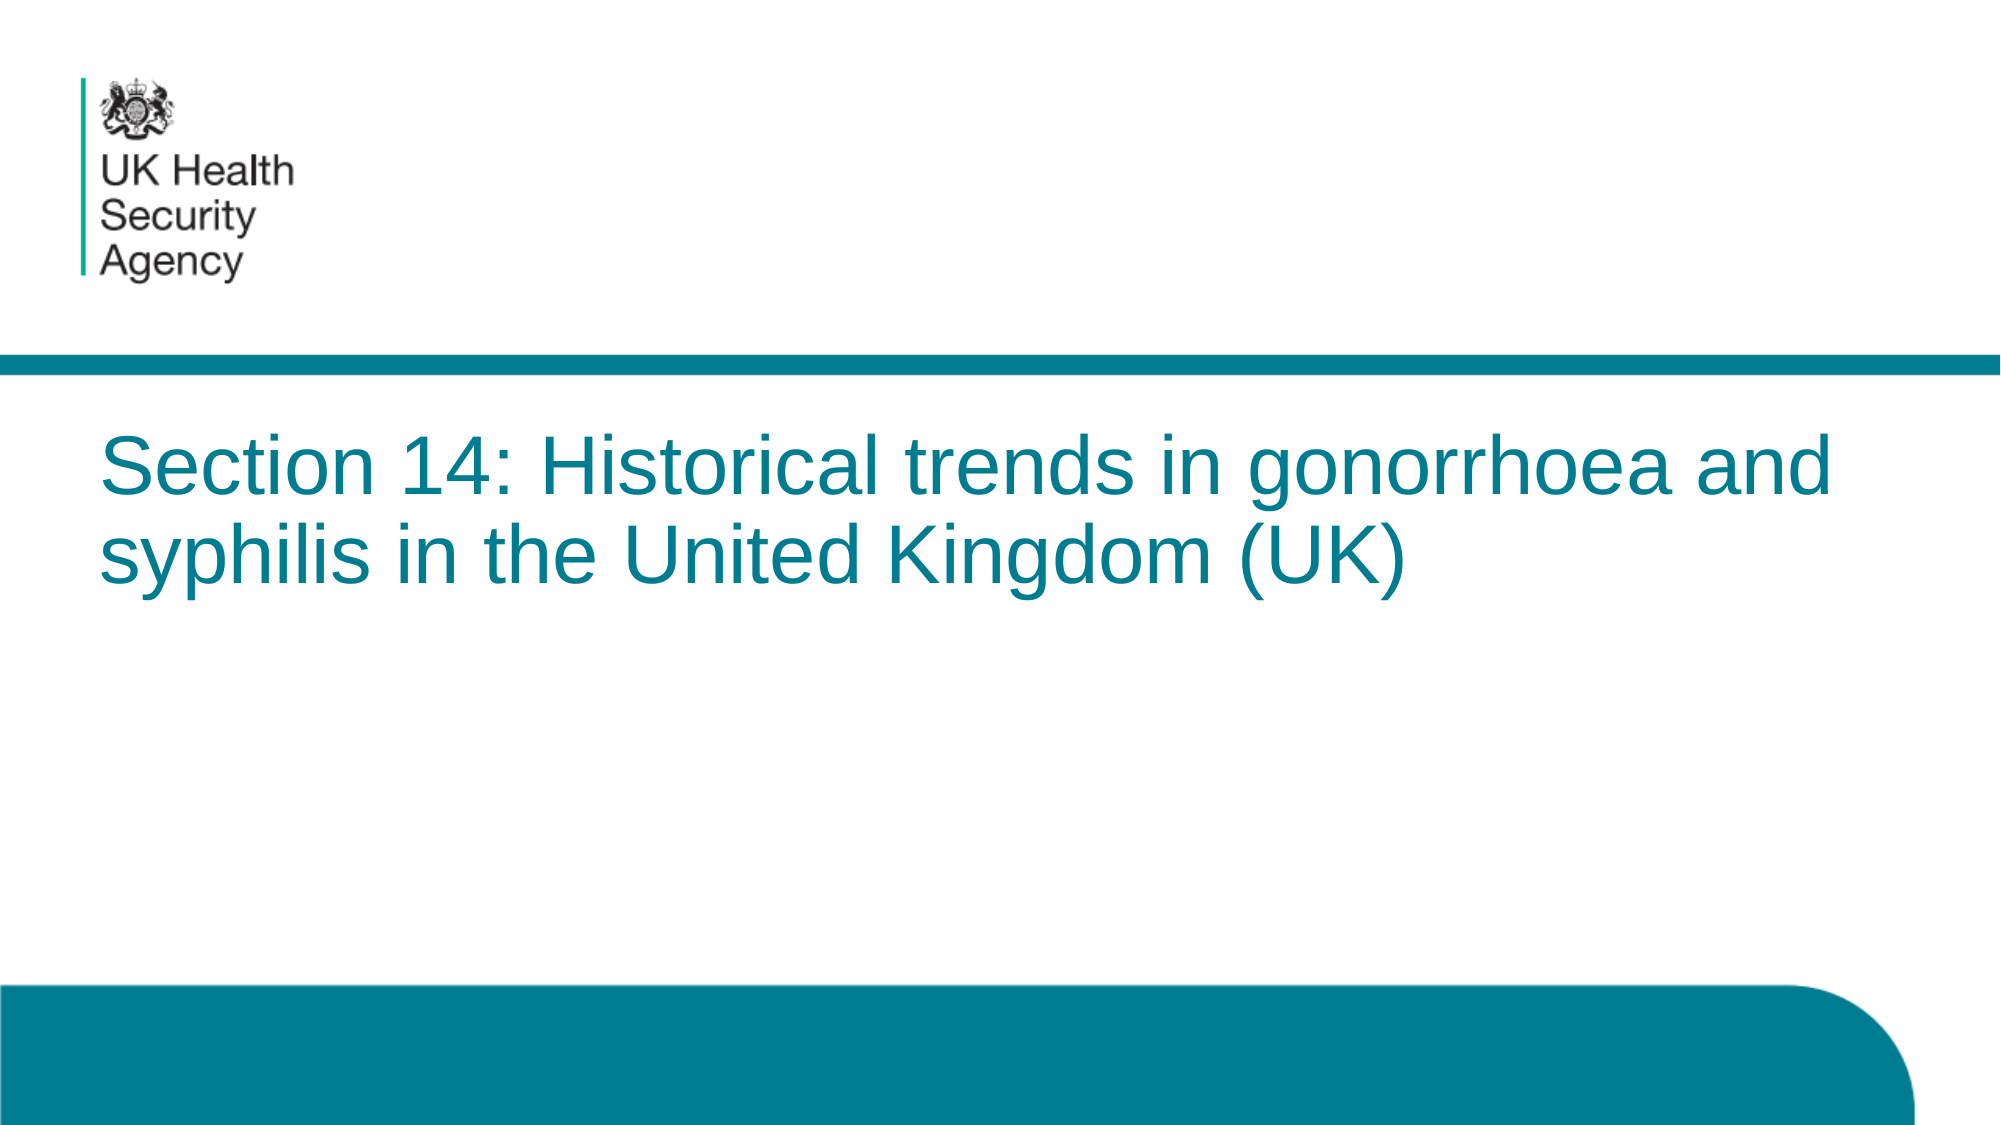

# Section 14: Historical trends in gonorrhoea and syphilis in the United Kingdom (UK)